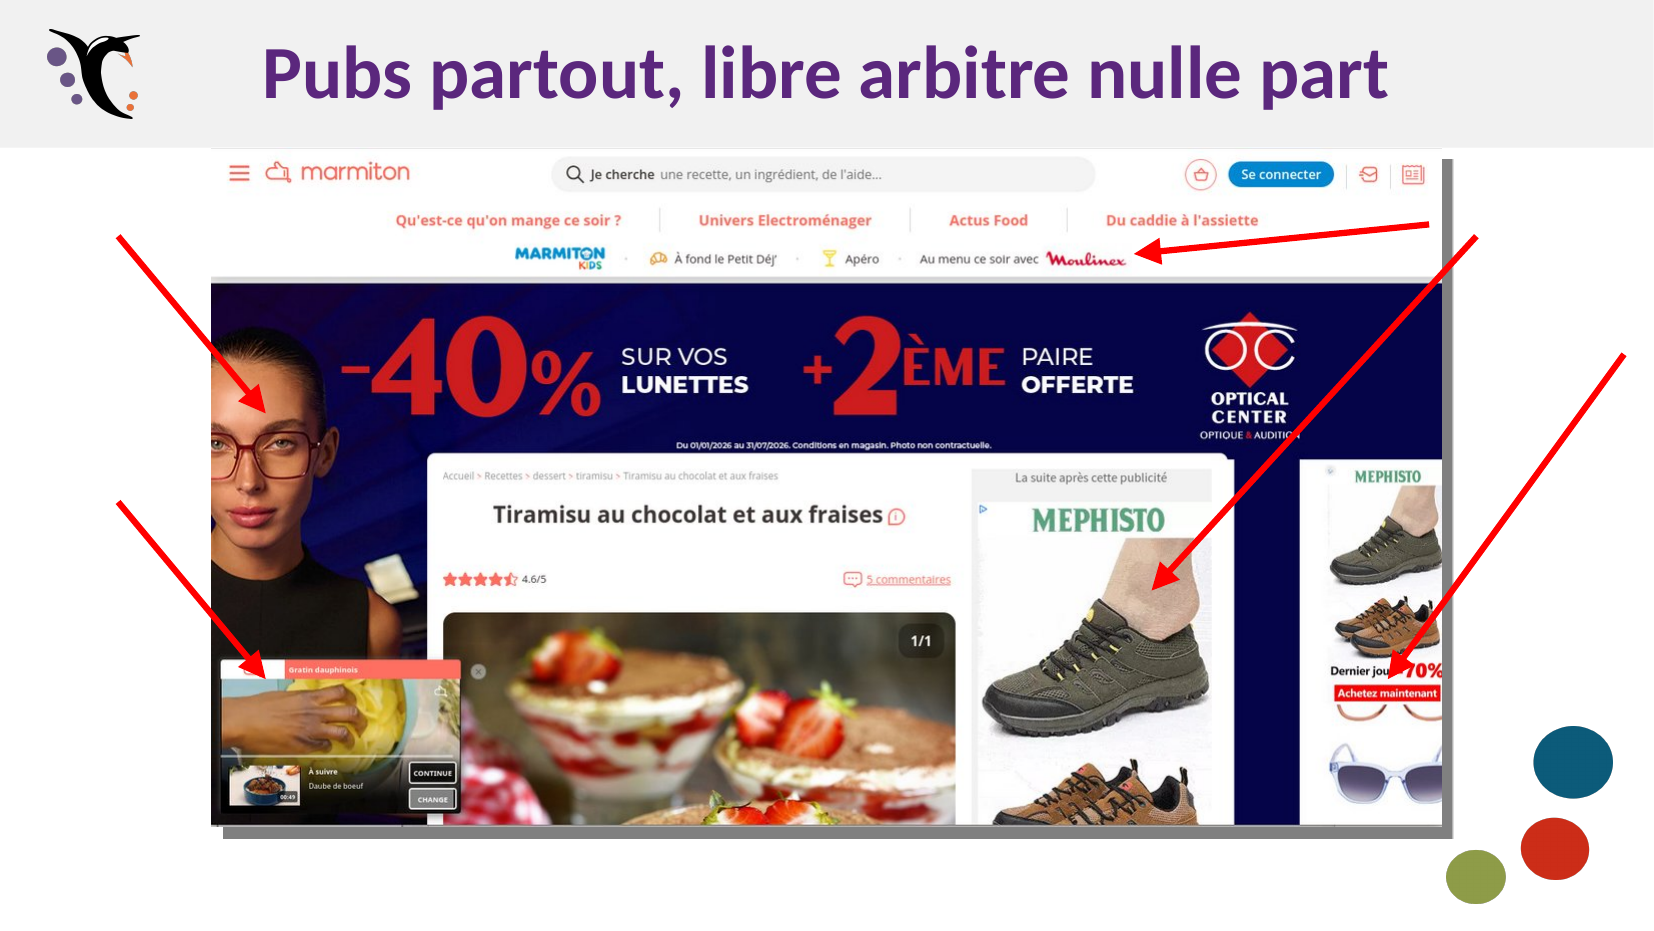

# Pubs partout, libre arbitre nulle part